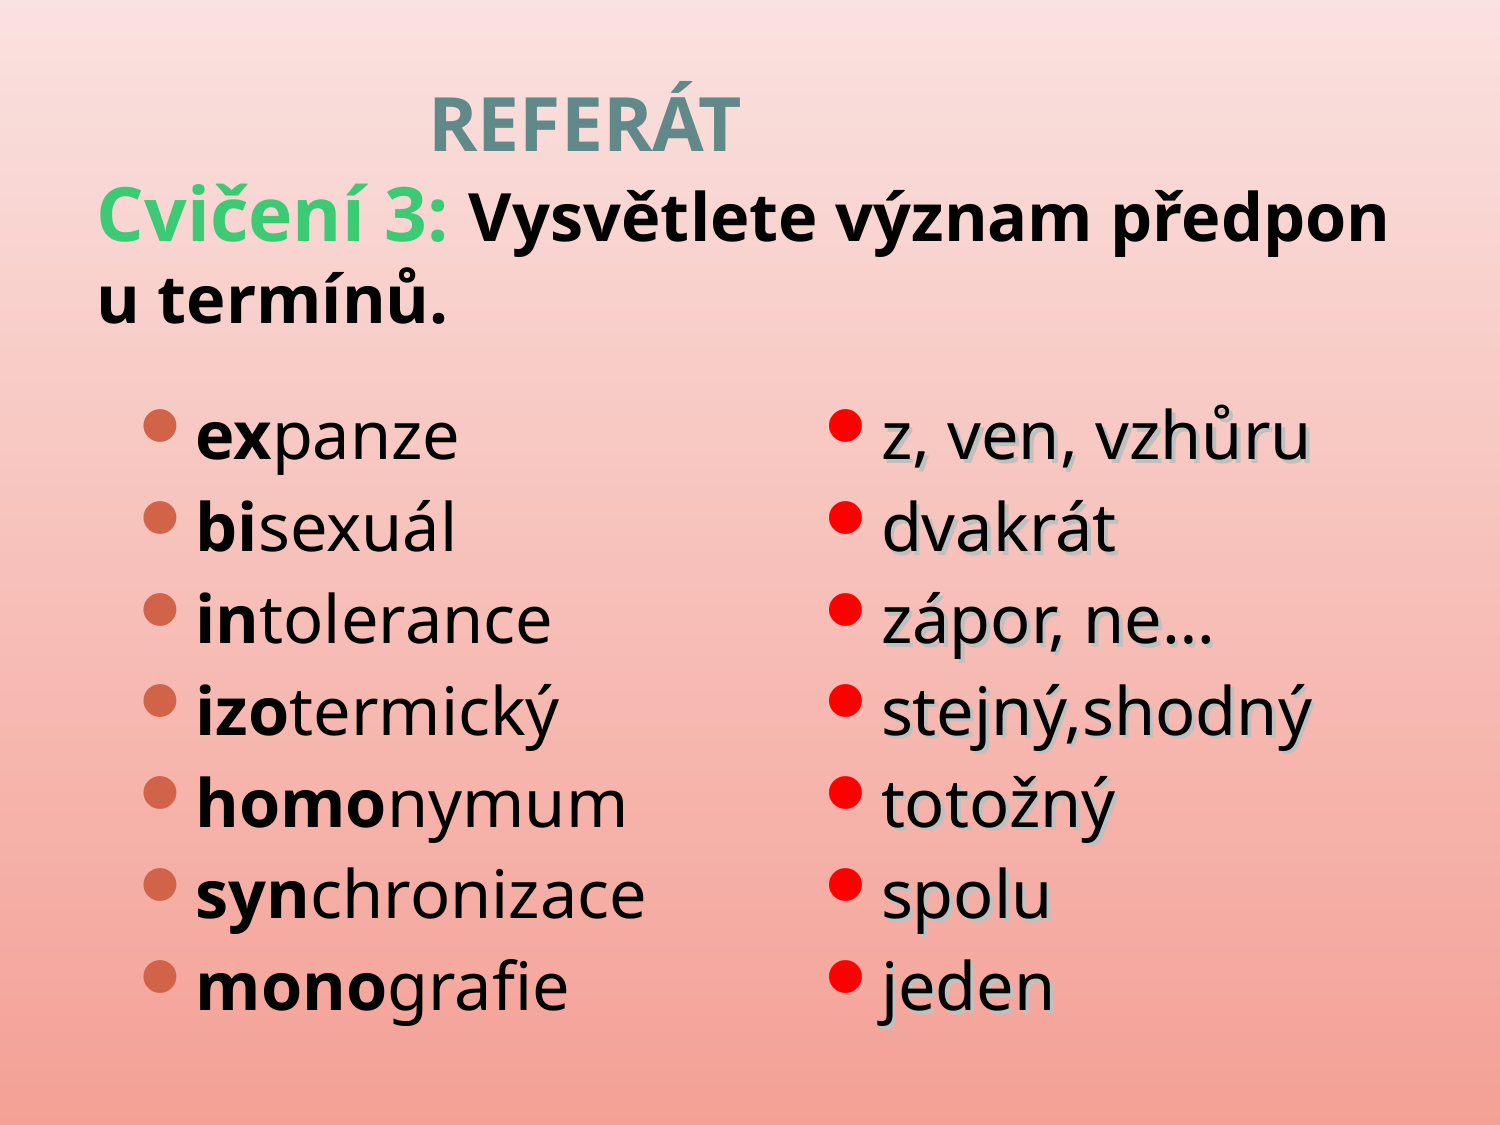

# REFERÁT Cvičení 3: Vysvětlete význam předpon u termínů.
expanze
bisexuál
intolerance
izotermický
homonymum
synchronizace
monografie
z, ven, vzhůru
dvakrát
zápor, ne…
stejný,shodný
totožný
spolu
jeden